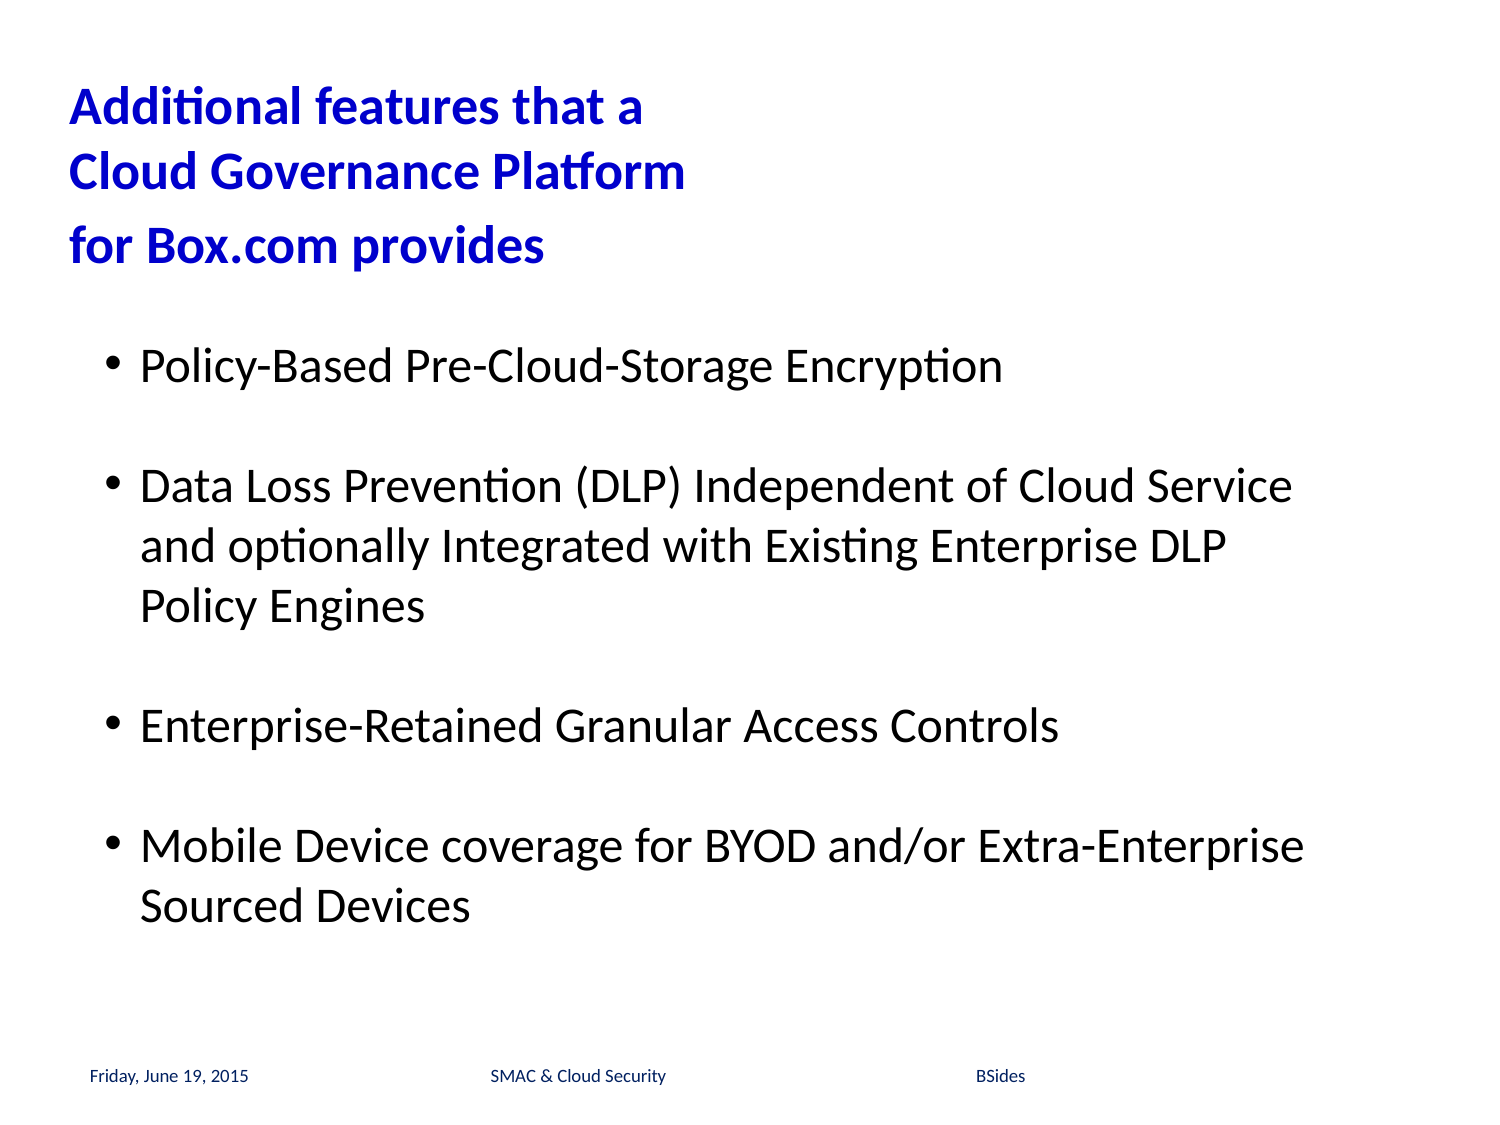

Additional features that a
Cloud Governance Platform
for Box.com provides
Policy-Based Pre-Cloud-Storage Encryption
Data Loss Prevention (DLP) Independent of Cloud Service and optionally Integrated with Existing Enterprise DLP Policy Engines
Enterprise-Retained Granular Access Controls
Mobile Device coverage for BYOD and/or Extra-Enterprise Sourced Devices
Friday, June 19, 2015 SMAC & Cloud Security BSides